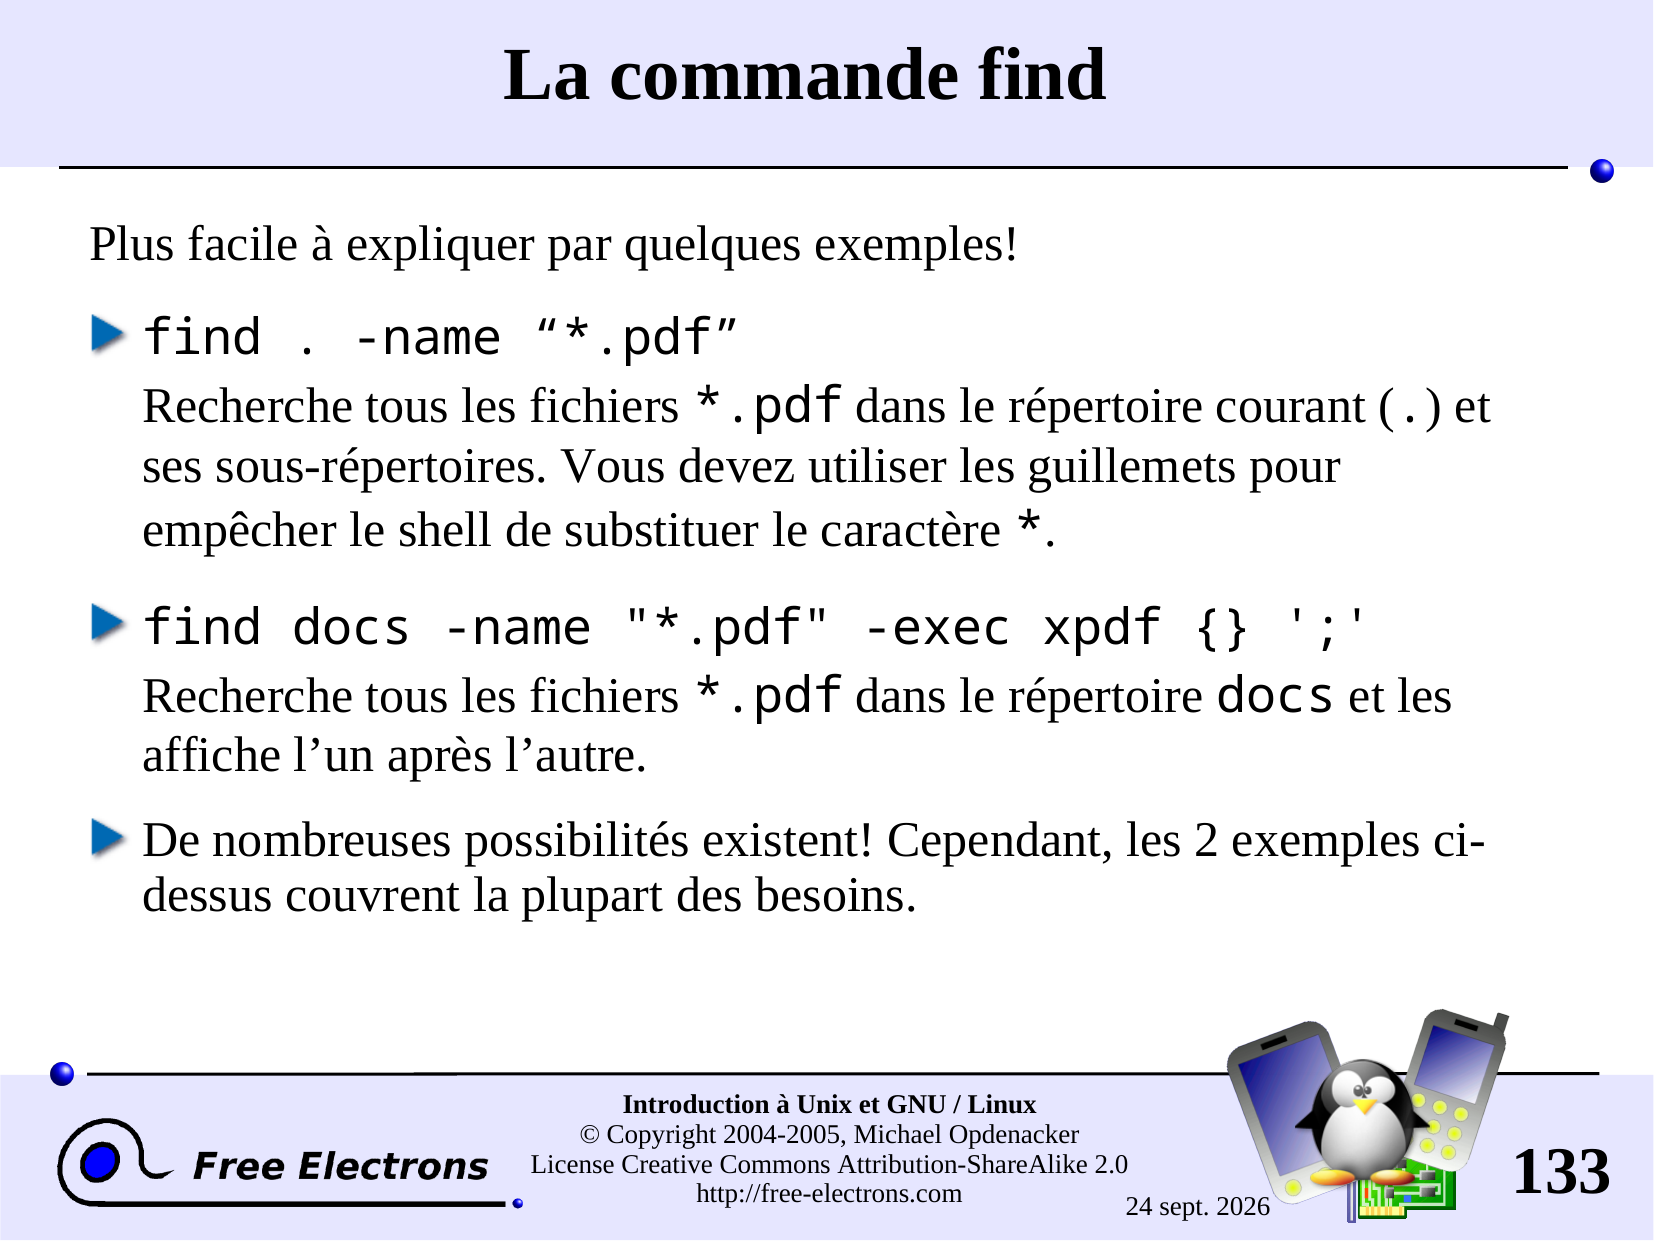

# La commande find
Plus facile à expliquer par quelques exemples!
find . -name “*.pdf”
Recherche tous les fichiers *.pdf dans le répertoire courant (.) et ses sous-répertoires. Vous devez utiliser les guillemets pour empêcher le shell de substituer le caractère *.
find docs -name "*.pdf" -exec xpdf {} ';'
Recherche tous les fichiers *.pdf dans le répertoire docs et les affiche l’un après l’autre.
De nombreuses possibilités existent! Cependant, les 2 exemples ci-dessus couvrent la plupart des besoins.